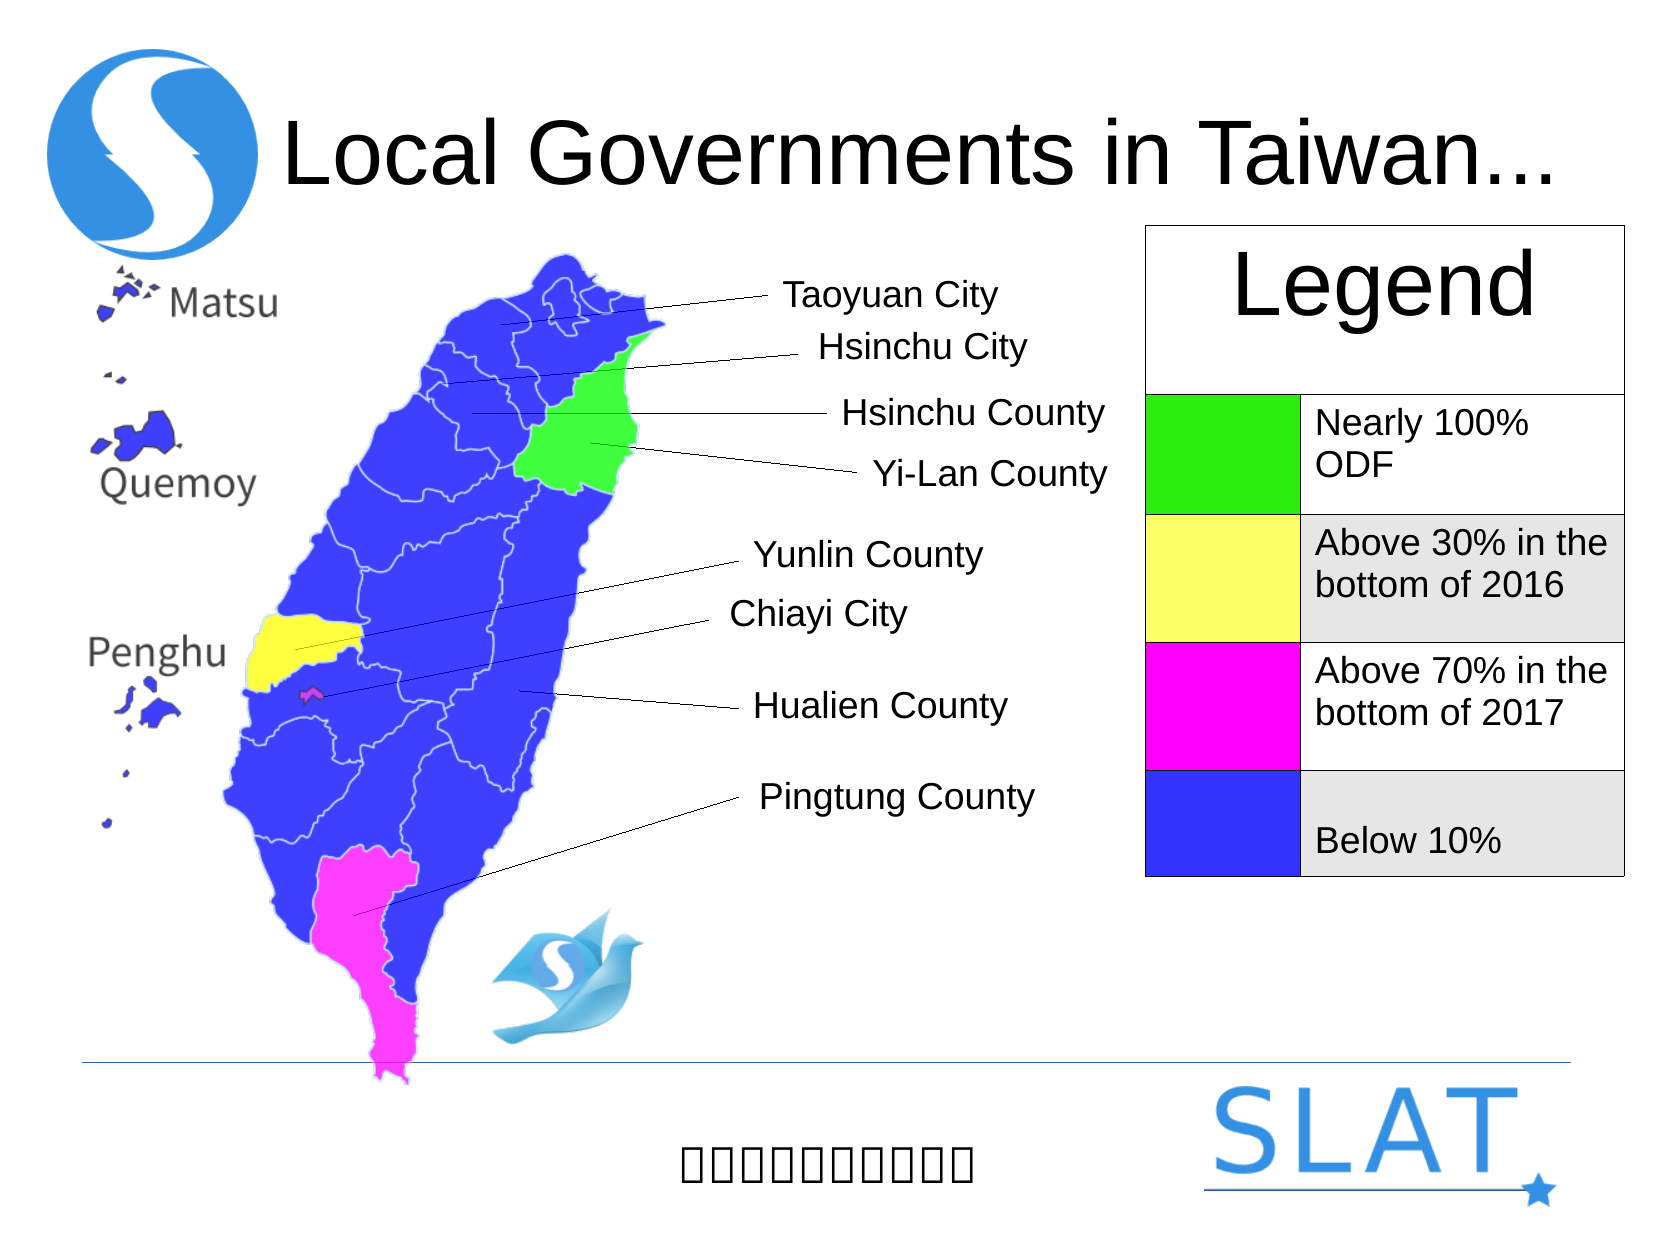

# Local Governments in Taiwan...
| Legend | |
| --- | --- |
| | Nearly 100% ODF |
| | Above 30% in the bottom of 2016 |
| | Above 70% in the bottom of 2017 |
| | Below 10% |
Taoyuan City
Hsinchu City
Hsinchu County
Yi-Lan County
Yunlin County
Chiayi City
Hualien County
Pingtung County
LibreOffice Brno 2016 Conference Presentation